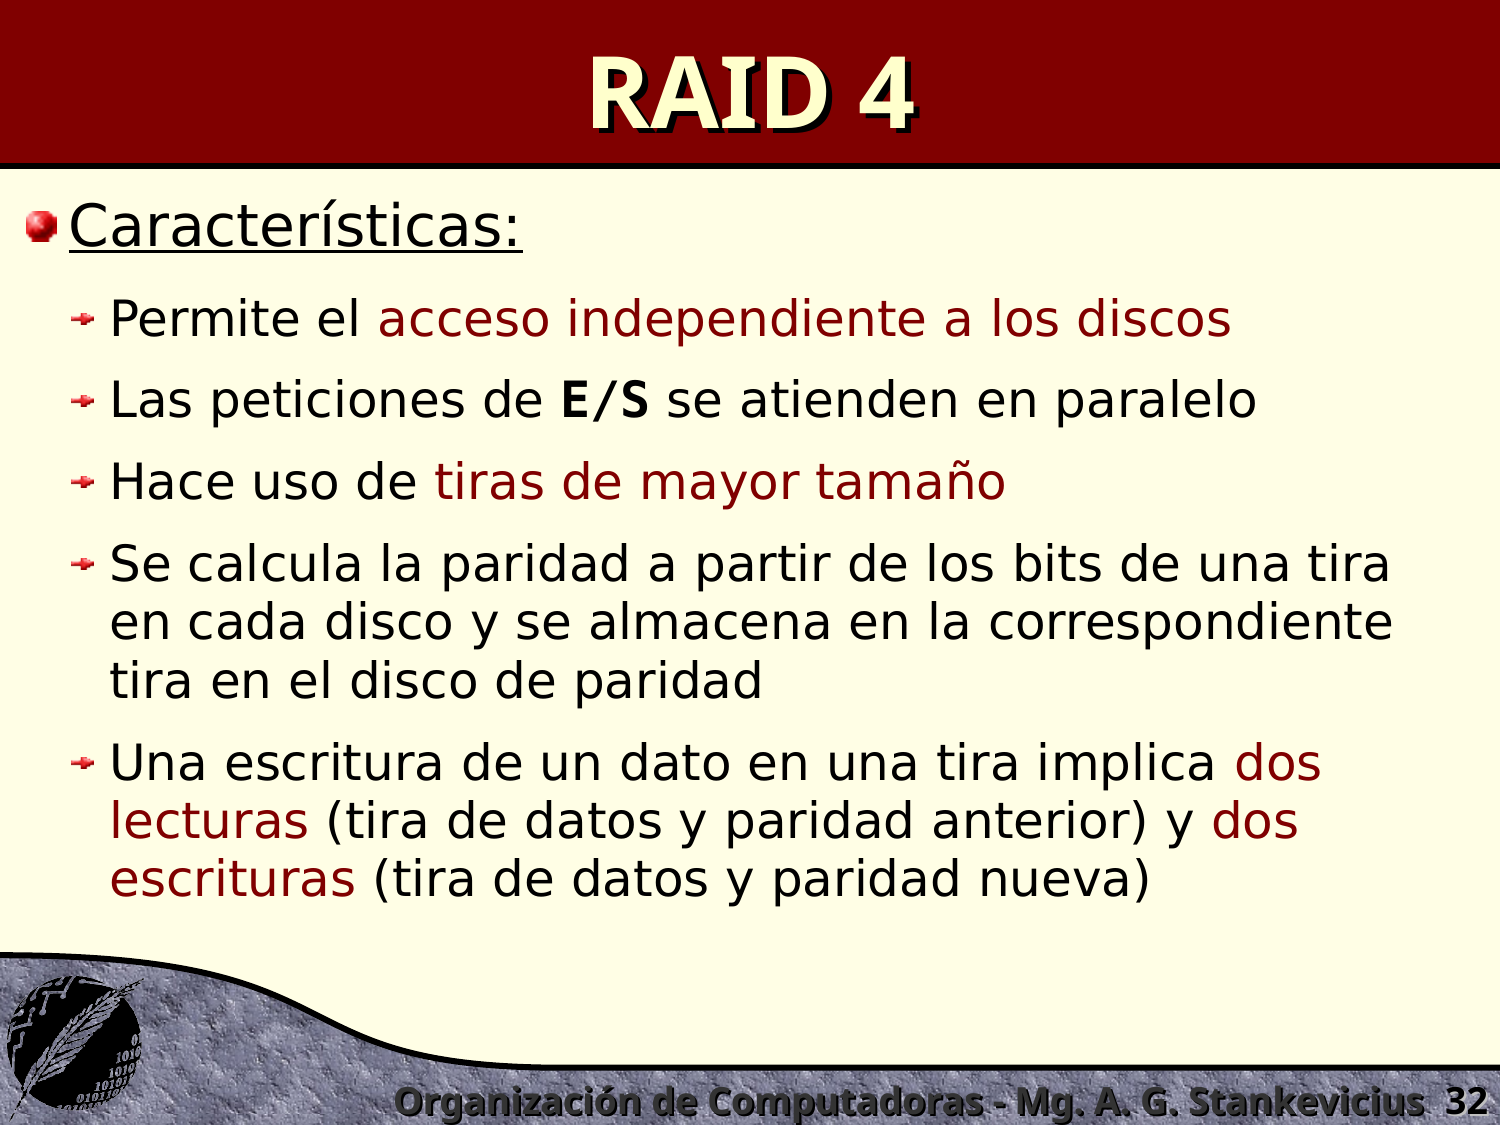

# RAID 4
Características:
Permite el acceso independiente a los discos
Las peticiones de E/S se atienden en paralelo
Hace uso de tiras de mayor tamaño
Se calcula la paridad a partir de los bits de una tira
en cada disco y se almacena en la correspondiente tira en el disco de paridad
Una escritura de un dato en una tira implica dos lecturas (tira de datos y paridad anterior) y dos escrituras (tira de datos y paridad nueva)
32